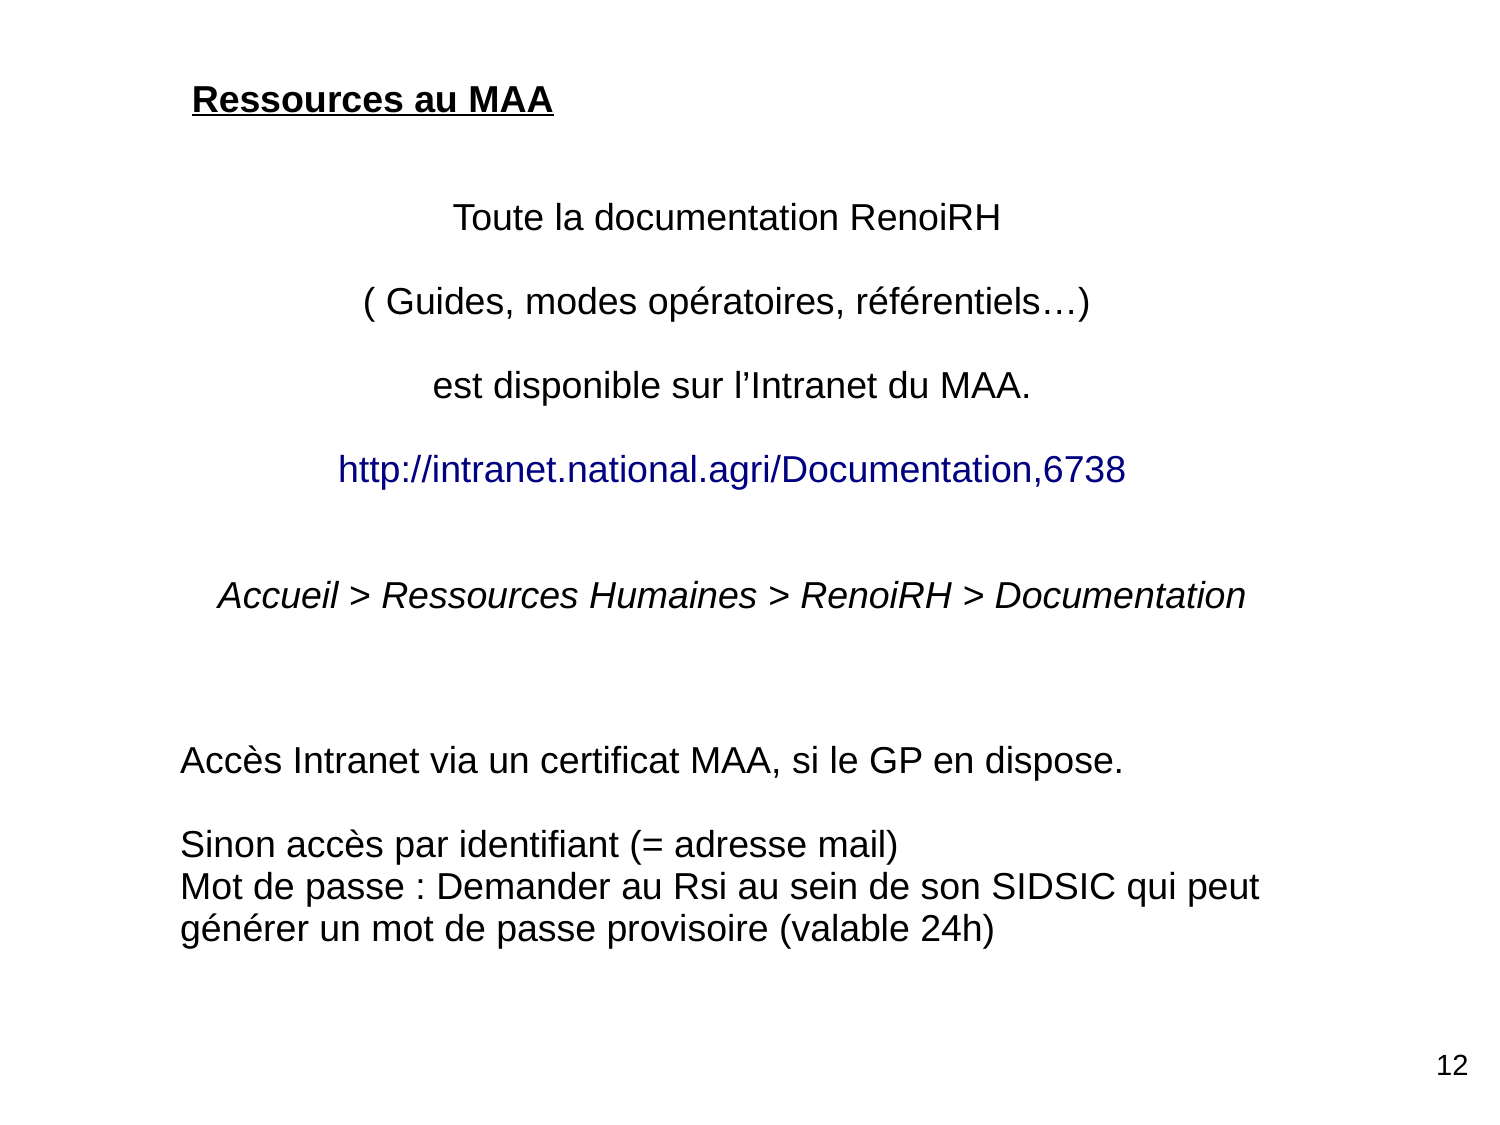

Ressources au MAA
Toute la documentation RenoiRH
( Guides, modes opératoires, référentiels…)
est disponible sur l’Intranet du MAA.
http://intranet.national.agri/Documentation,6738
Accueil > Ressources Humaines > RenoiRH > Documentation
Accès Intranet via un certificat MAA, si le GP en dispose.
Sinon accès par identifiant (= adresse mail)
Mot de passe : Demander au Rsi au sein de son SIDSIC qui peut générer un mot de passe provisoire (valable 24h)